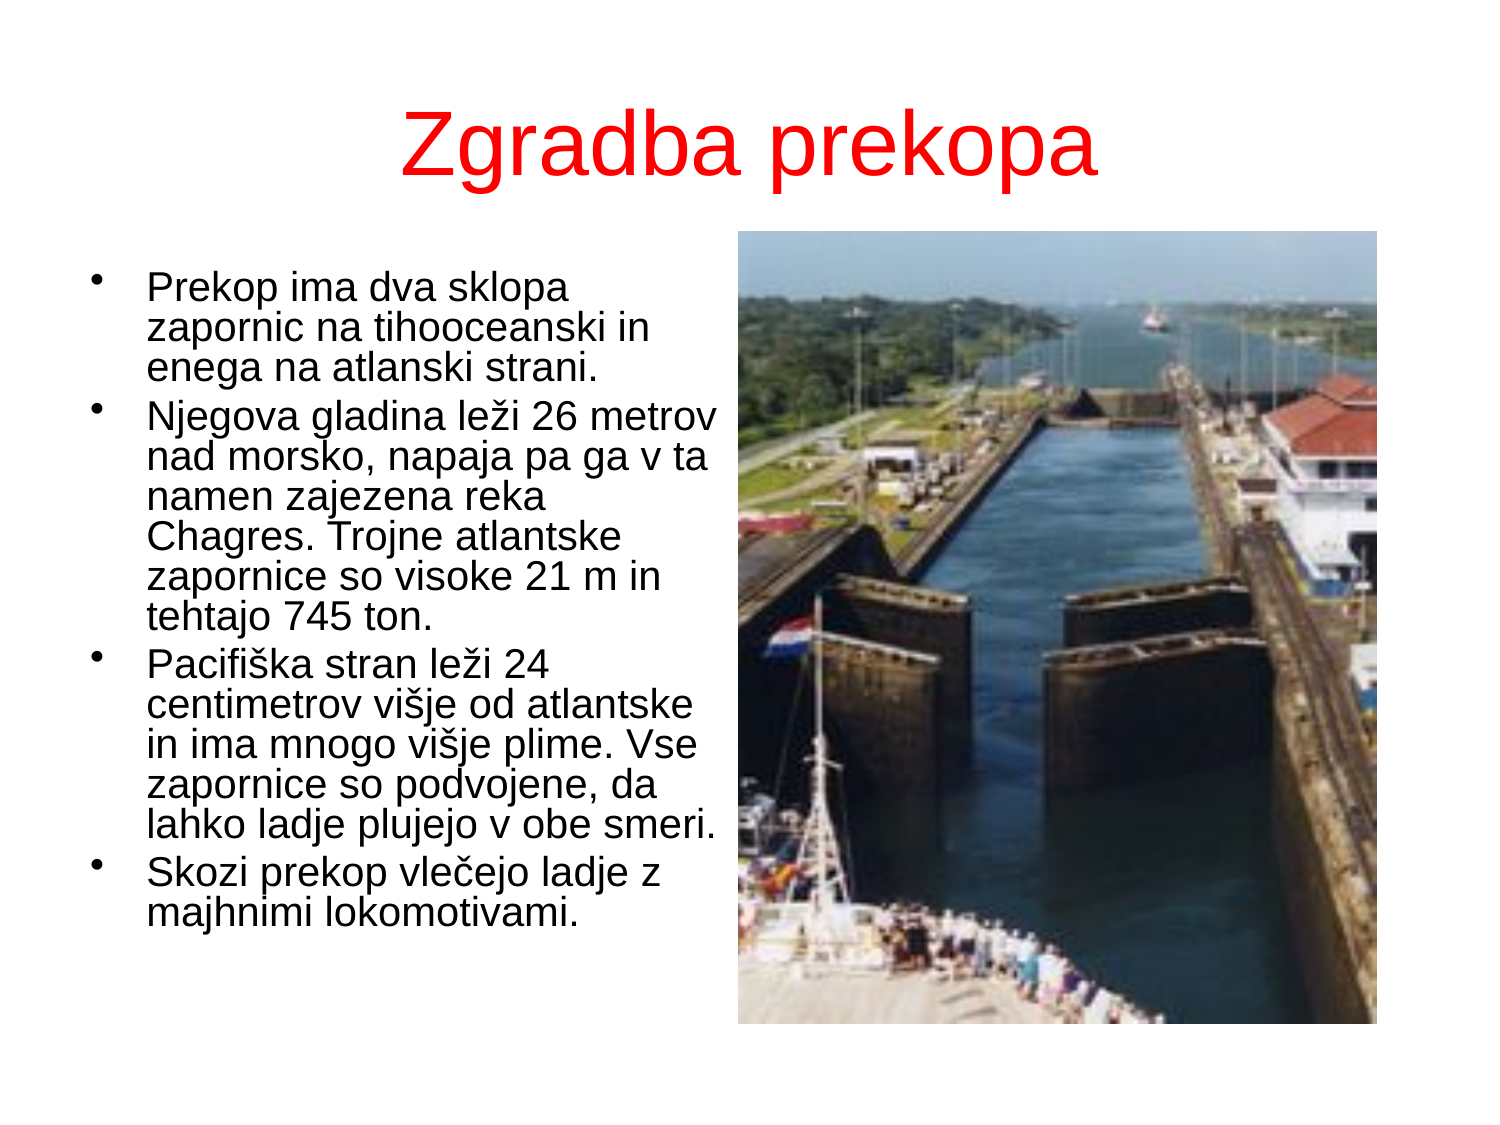

# Zgradba prekopa
Prekop ima dva sklopa zapornic na tihooceanski in enega na atlanski strani.
Njegova gladina leži 26 metrov nad morsko, napaja pa ga v ta namen zajezena reka Chagres. Trojne atlantske zapornice so visoke 21 m in tehtajo 745 ton.
Pacifiška stran leži 24 centimetrov višje od atlantske in ima mnogo višje plime. Vse zapornice so podvojene, da lahko ladje plujejo v obe smeri.
Skozi prekop vlečejo ladje z majhnimi lokomotivami.